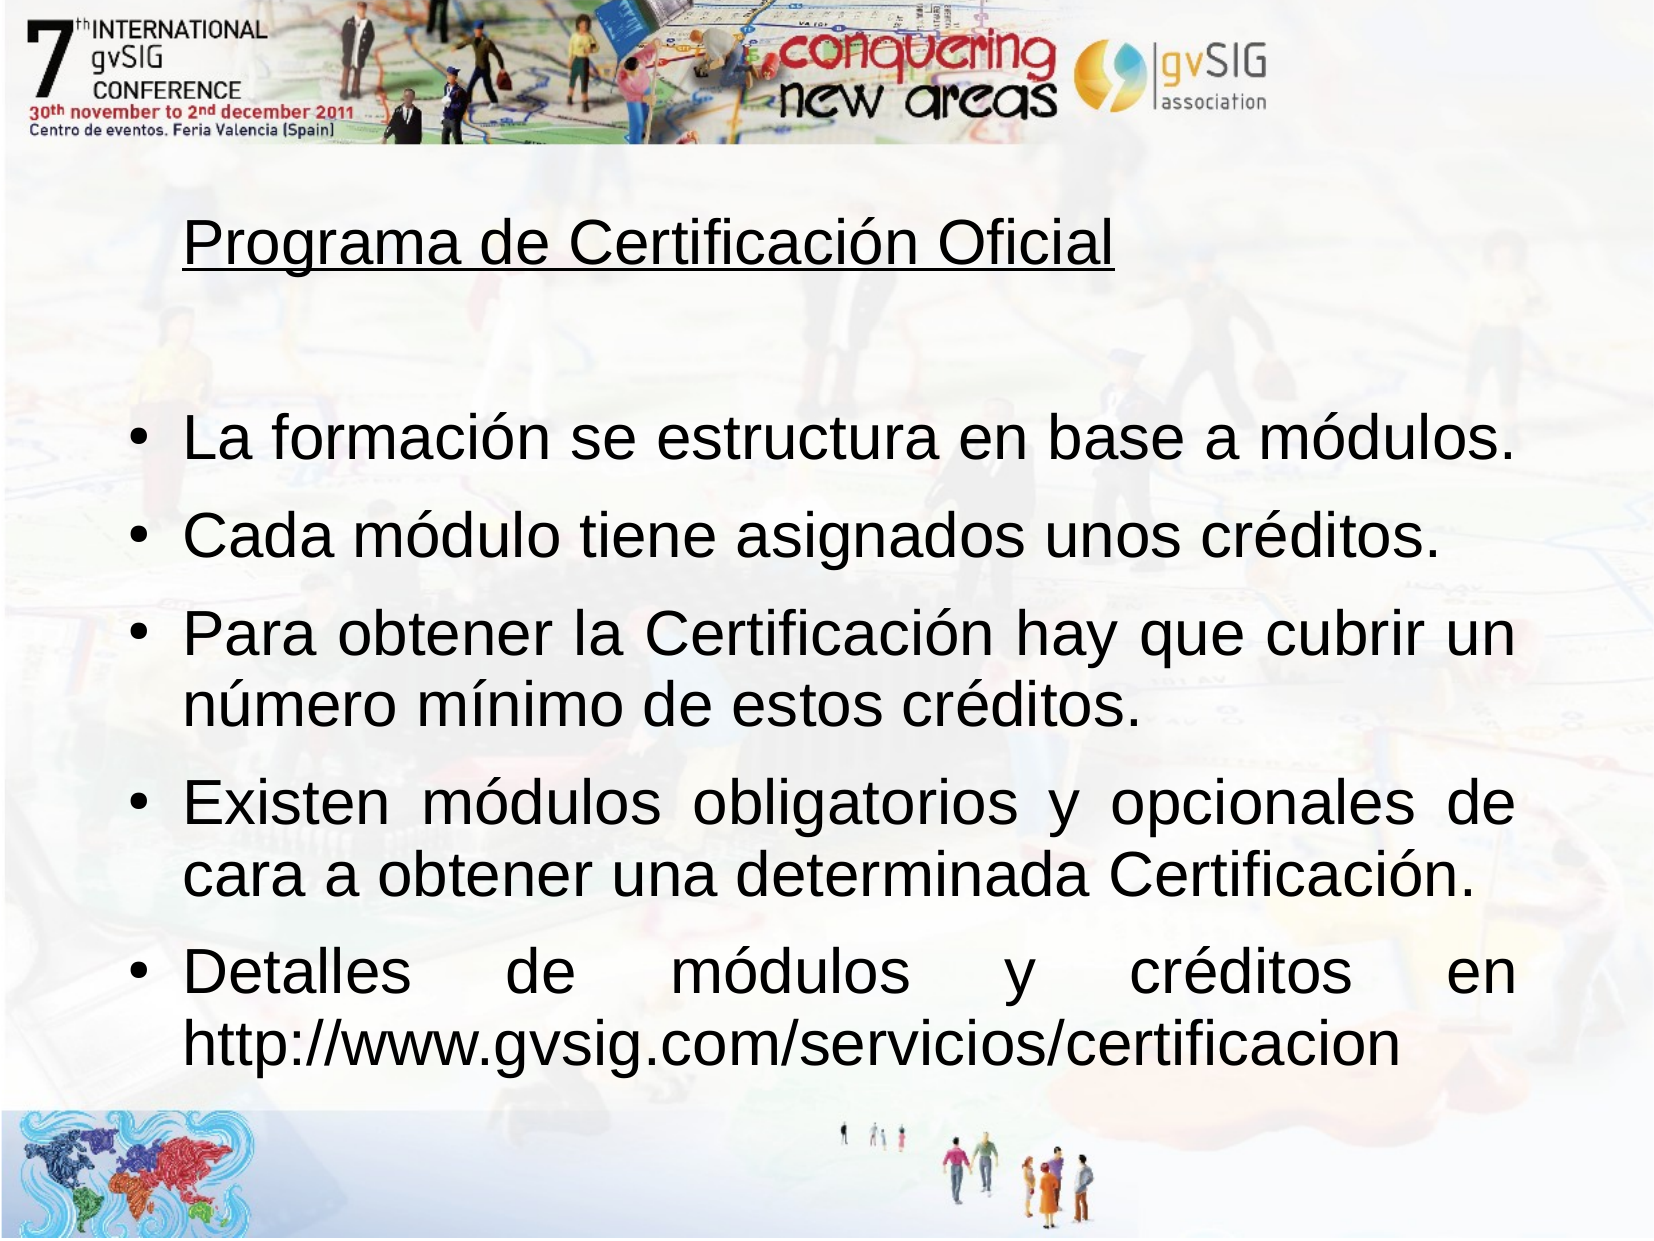

# Programa de Certificación Oficial
La formación se estructura en base a módulos.
Cada módulo tiene asignados unos créditos.
Para obtener la Certificación hay que cubrir un número mínimo de estos créditos.
Existen módulos obligatorios y opcionales de cara a obtener una determinada Certificación.
Detalles de módulos y créditos en http://www.gvsig.com/servicios/certificacion